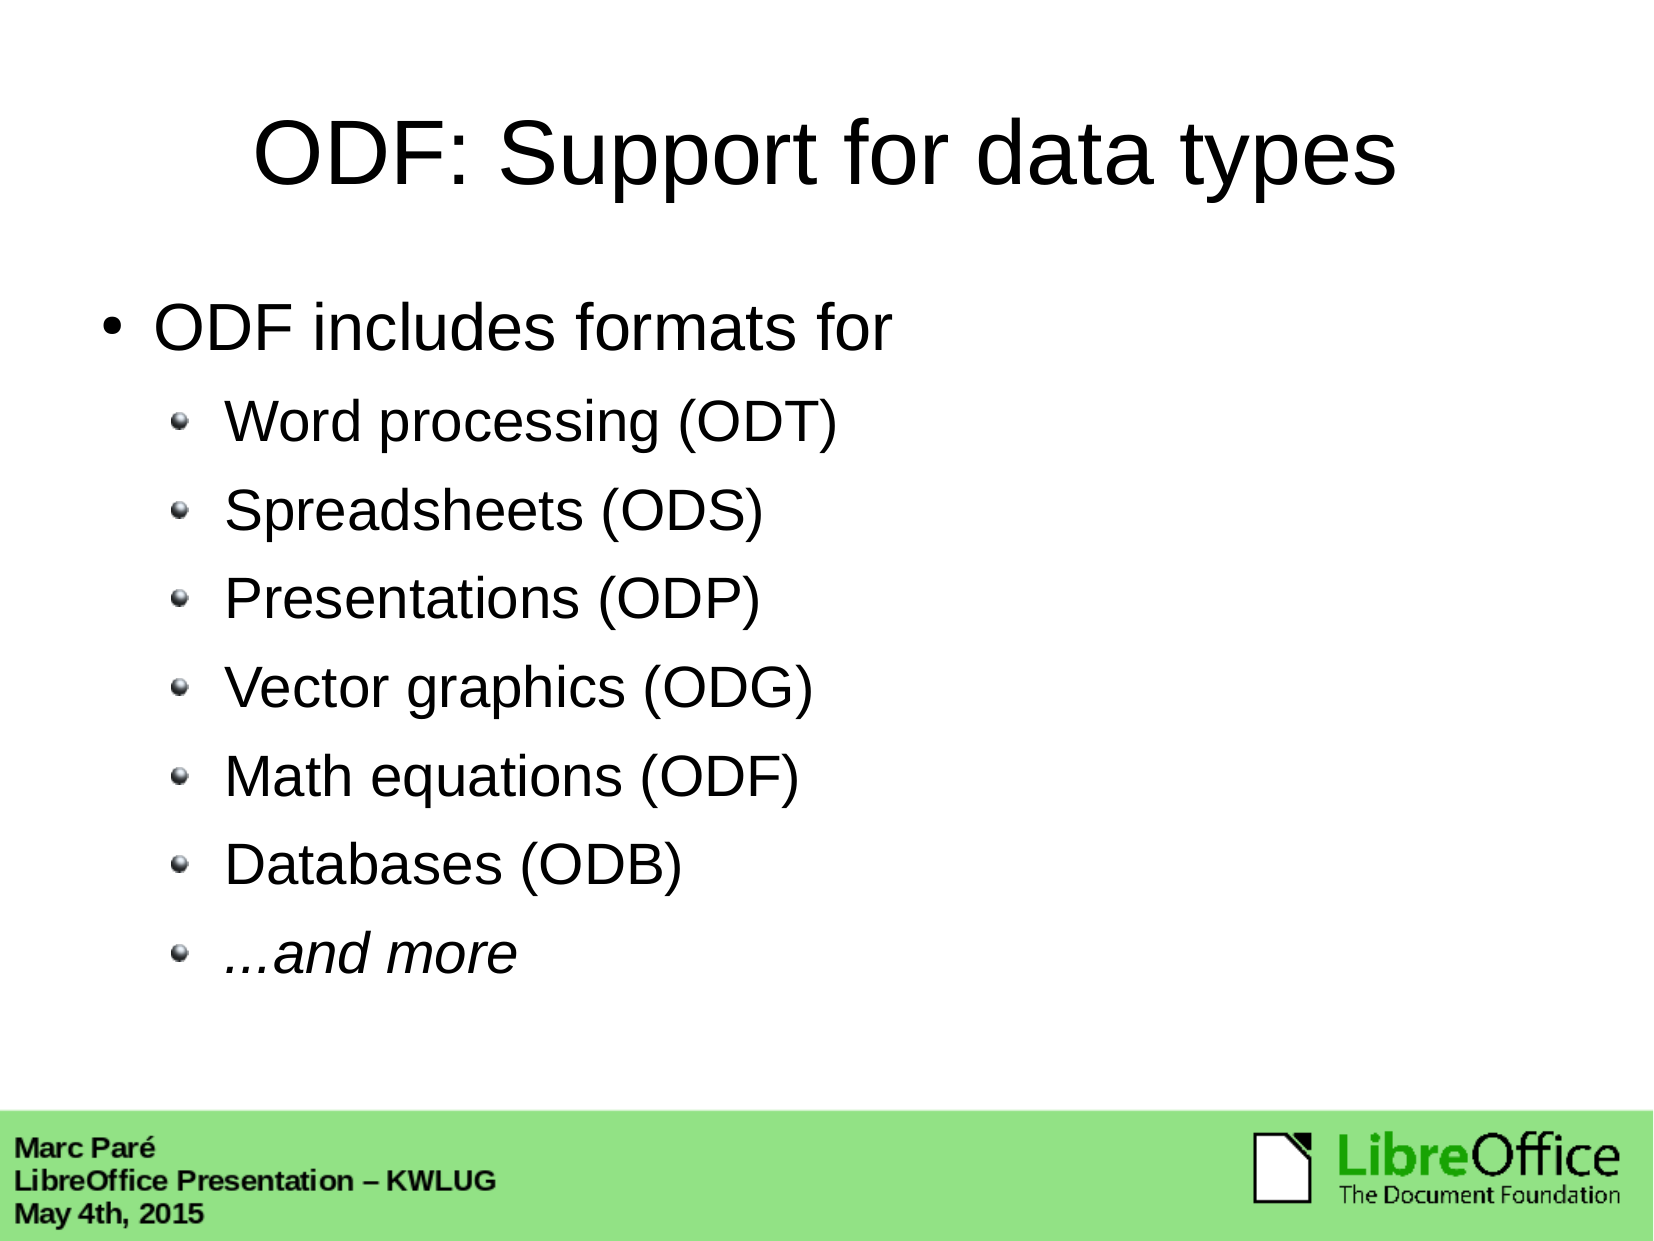

# ODF: Support for data types
ODF includes formats for
Word processing (ODT)
Spreadsheets (ODS)
Presentations (ODP)
Vector graphics (ODG)
Math equations (ODF)
Databases (ODB)
...and more